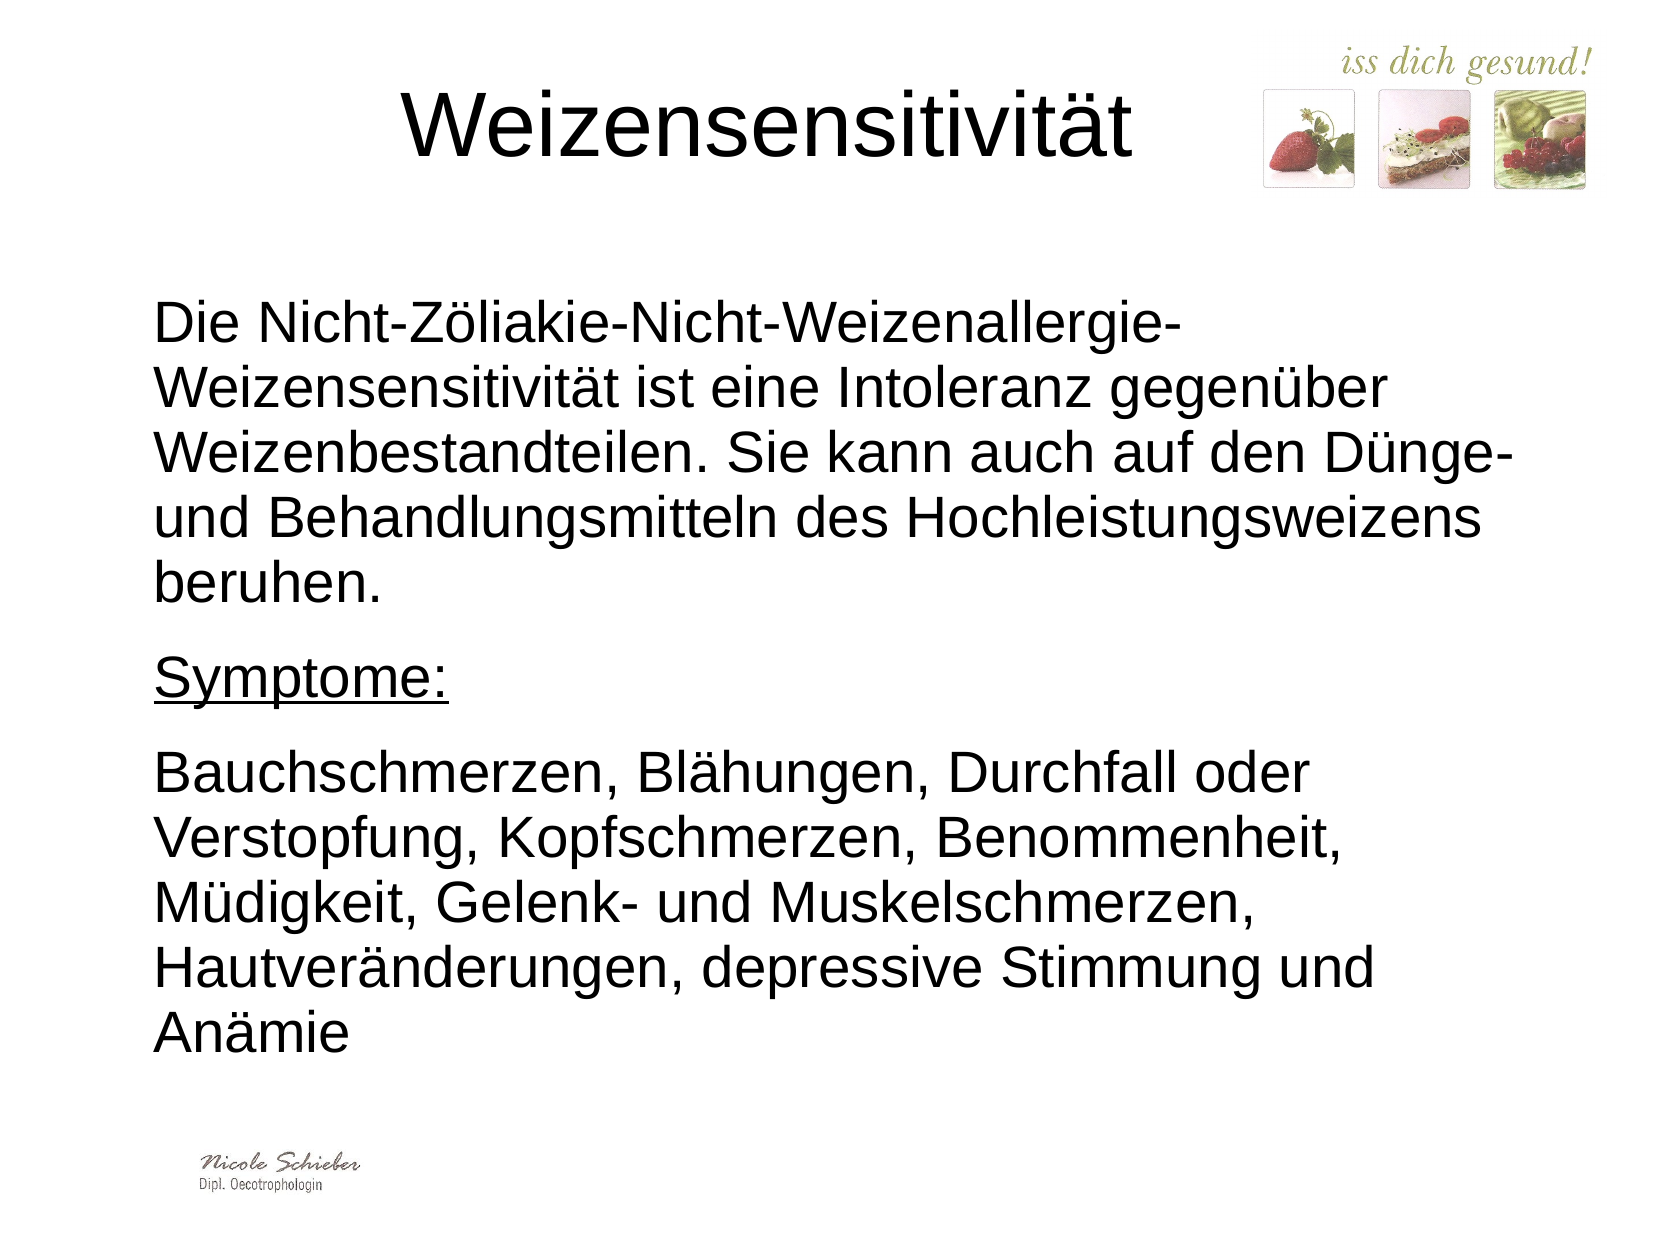

# Weizensensitivität
Die Nicht-Zöliakie-Nicht-Weizenallergie-Weizensensitivität ist eine Intoleranz gegenüber Weizenbestandteilen. Sie kann auch auf den Dünge- und Behandlungsmitteln des Hochleistungsweizens beruhen.
Symptome:
Bauchschmerzen, Blähungen, Durchfall oder Verstopfung, Kopfschmerzen, Benommenheit, Müdigkeit, Gelenk- und Muskelschmerzen, Hautveränderungen, depressive Stimmung und Anämie